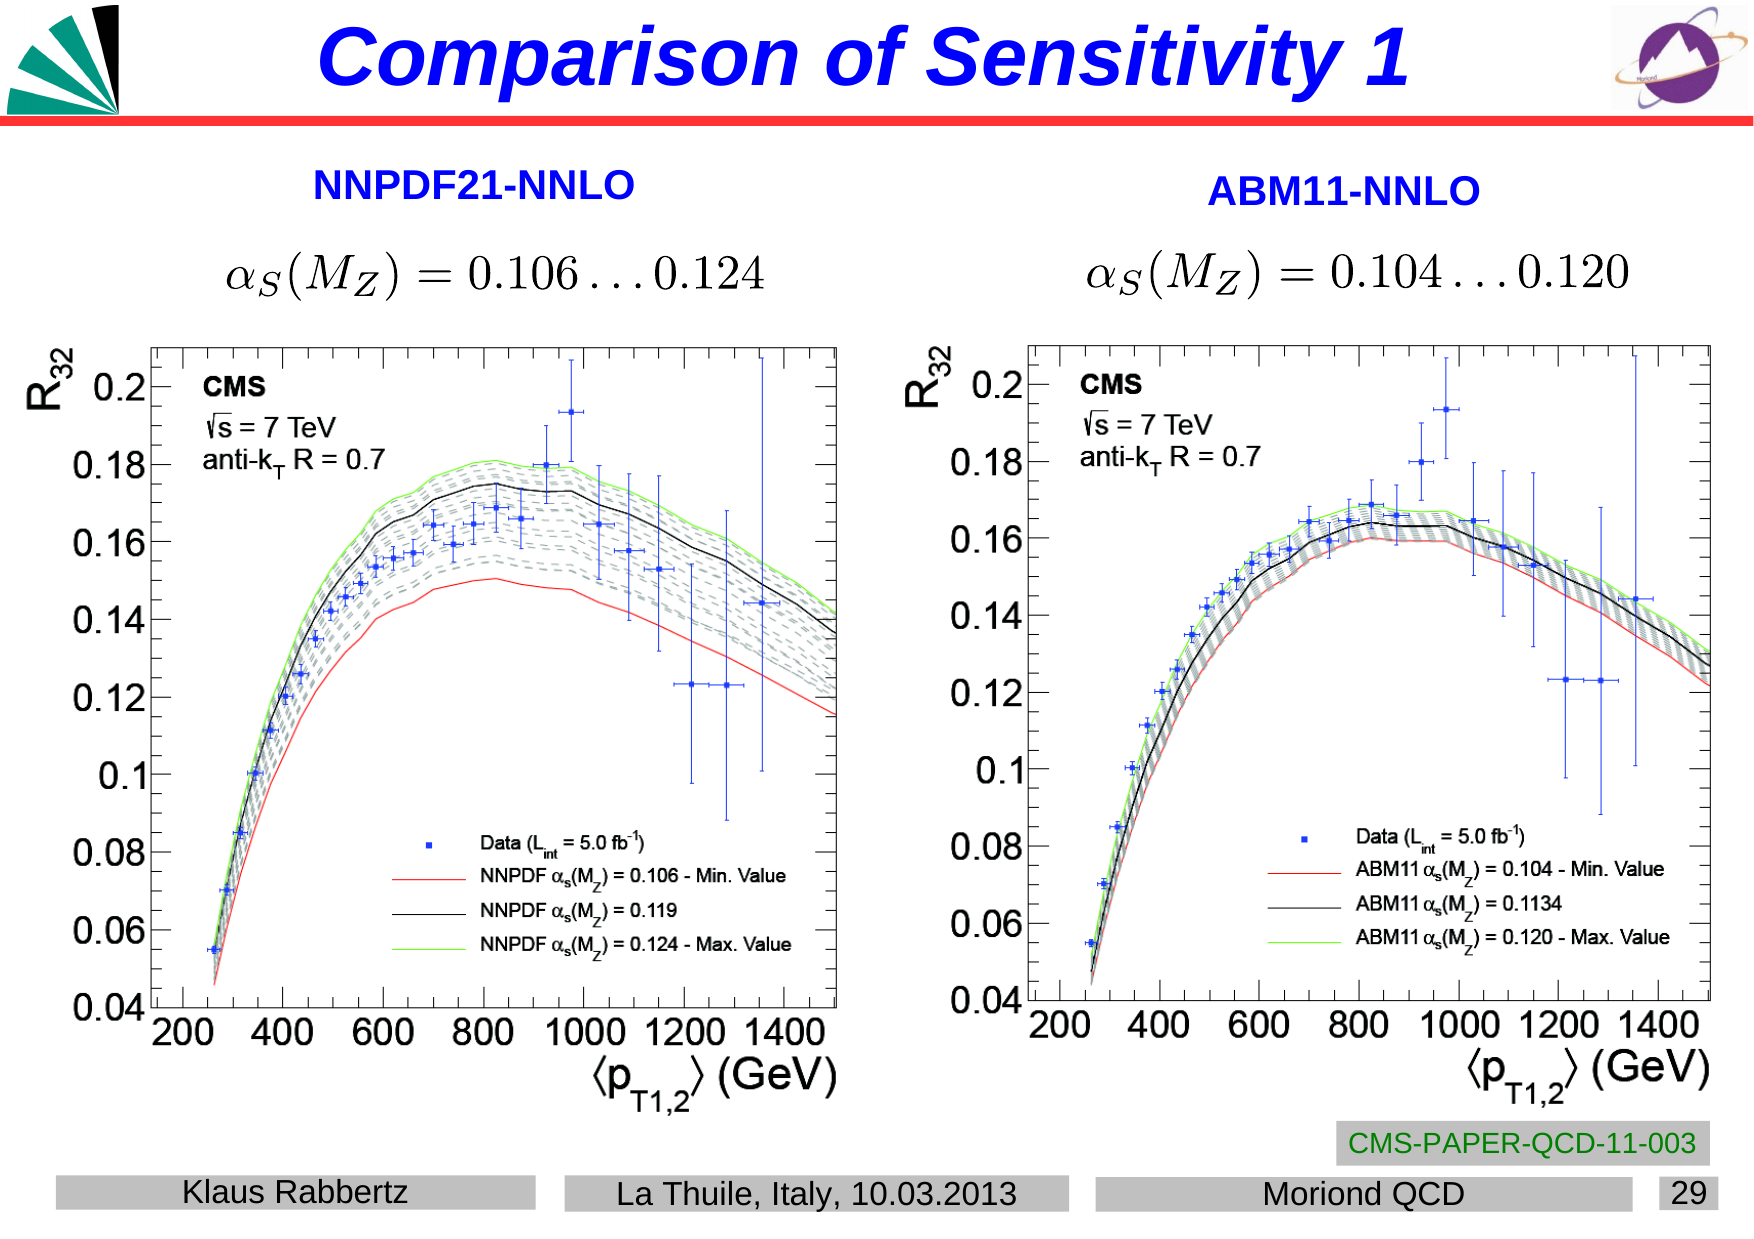

# Comparison of Sensitivity 1
NNPDF21-NNLO
ABM11-NNLO
CMS-PAPER-QCD-11-003